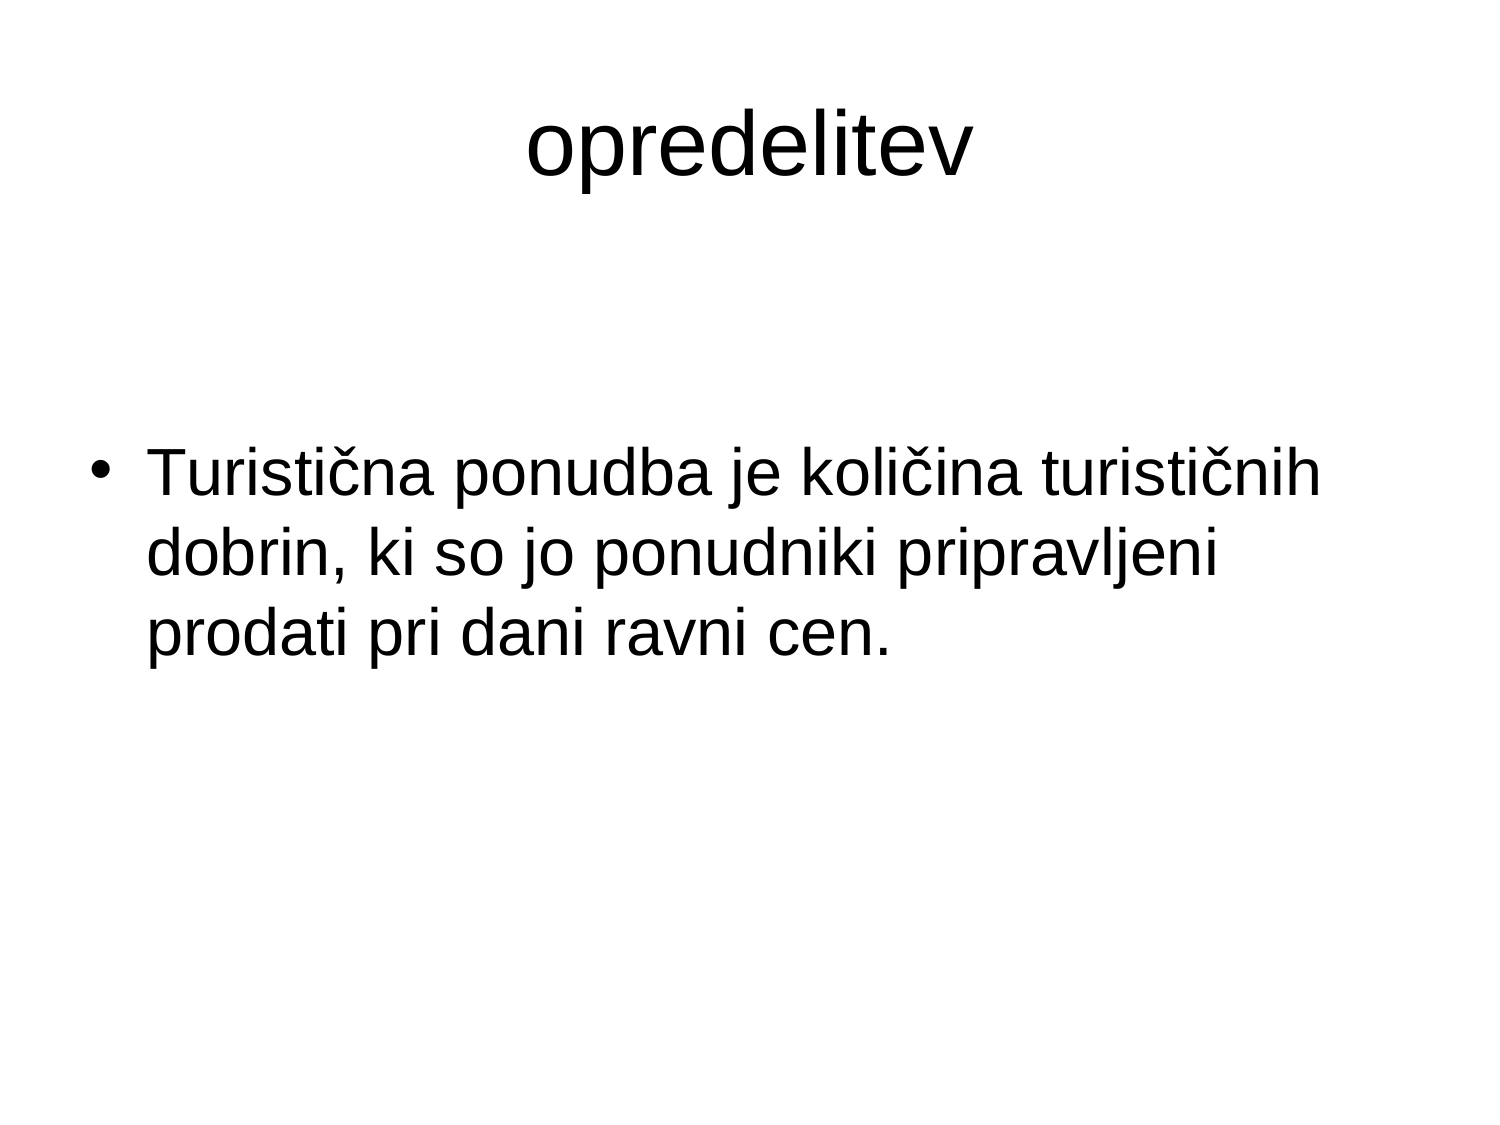

# opredelitev
Turistična ponudba je količina turističnih dobrin, ki so jo ponudniki pripravljeni prodati pri dani ravni cen.